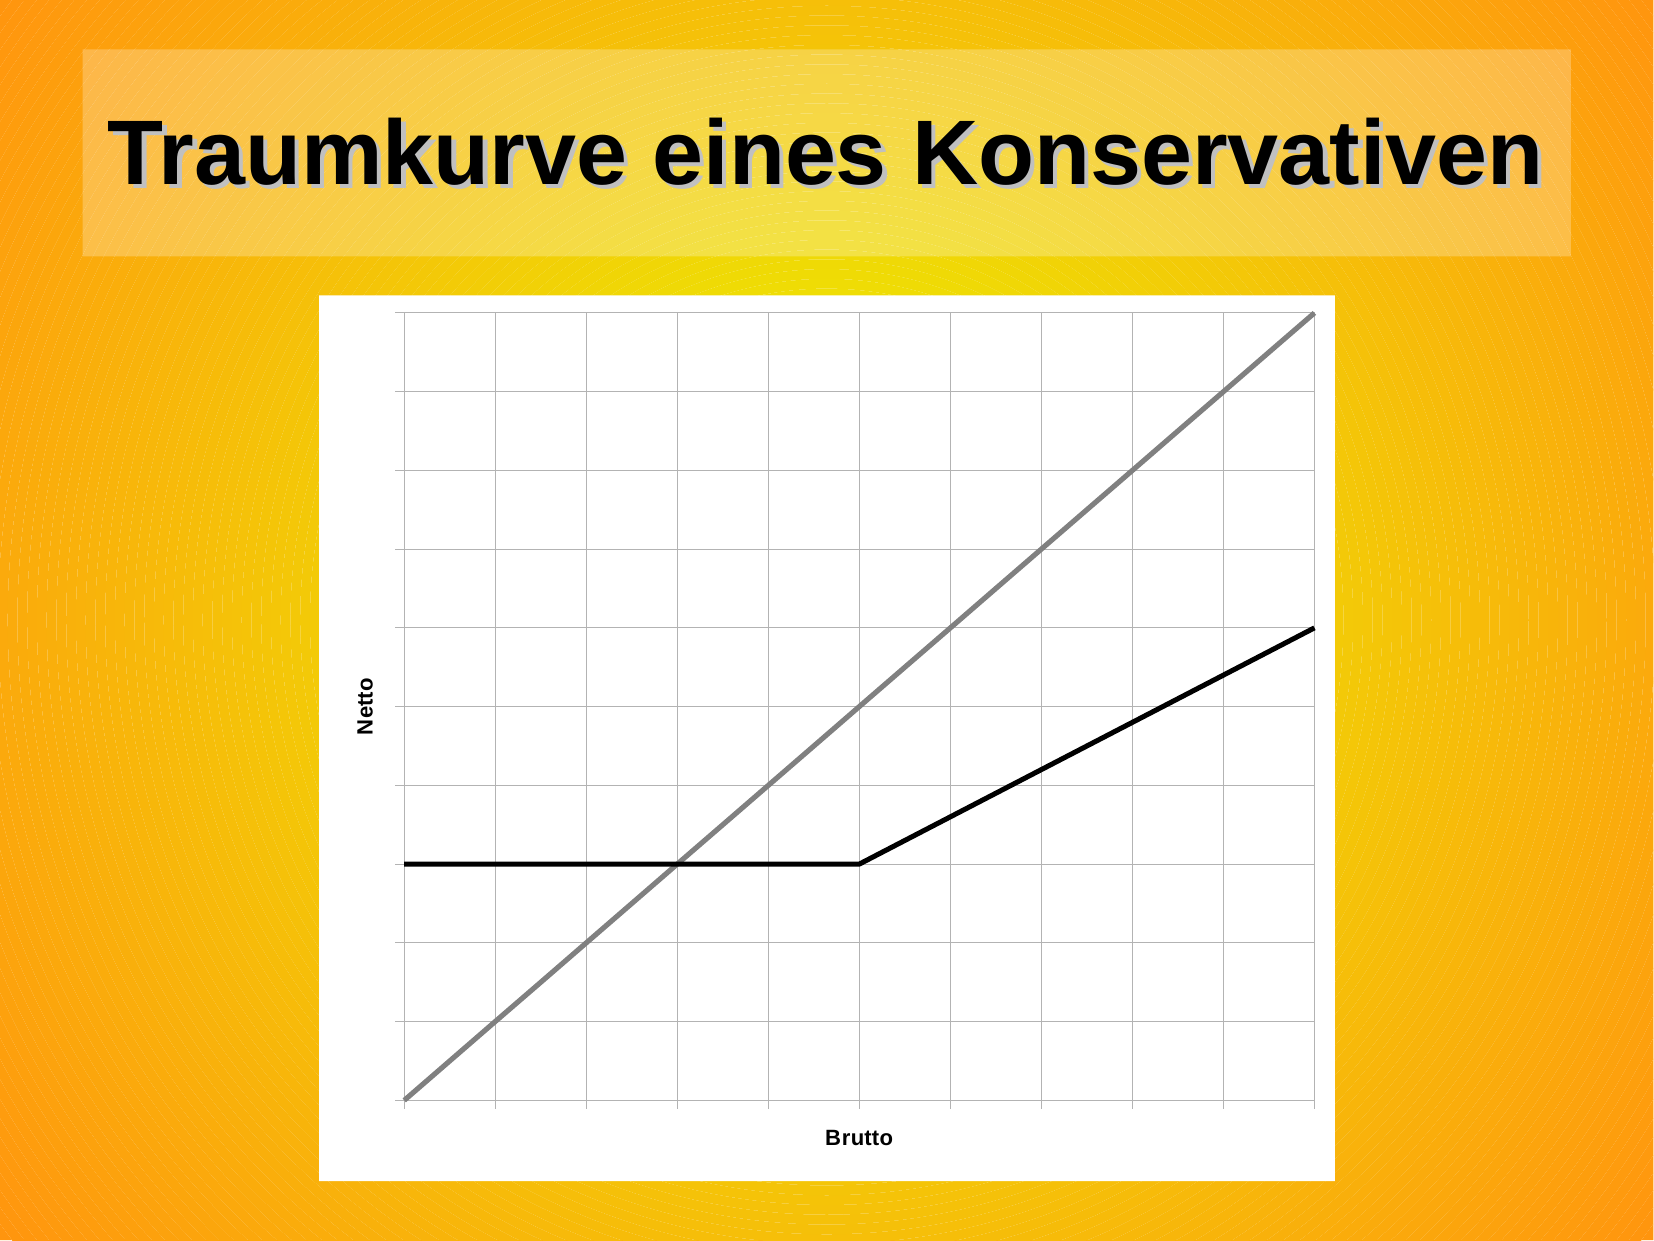

# Traumkurve eines Konservativen
### Chart
| Category | Heute | |
|---|---|---|